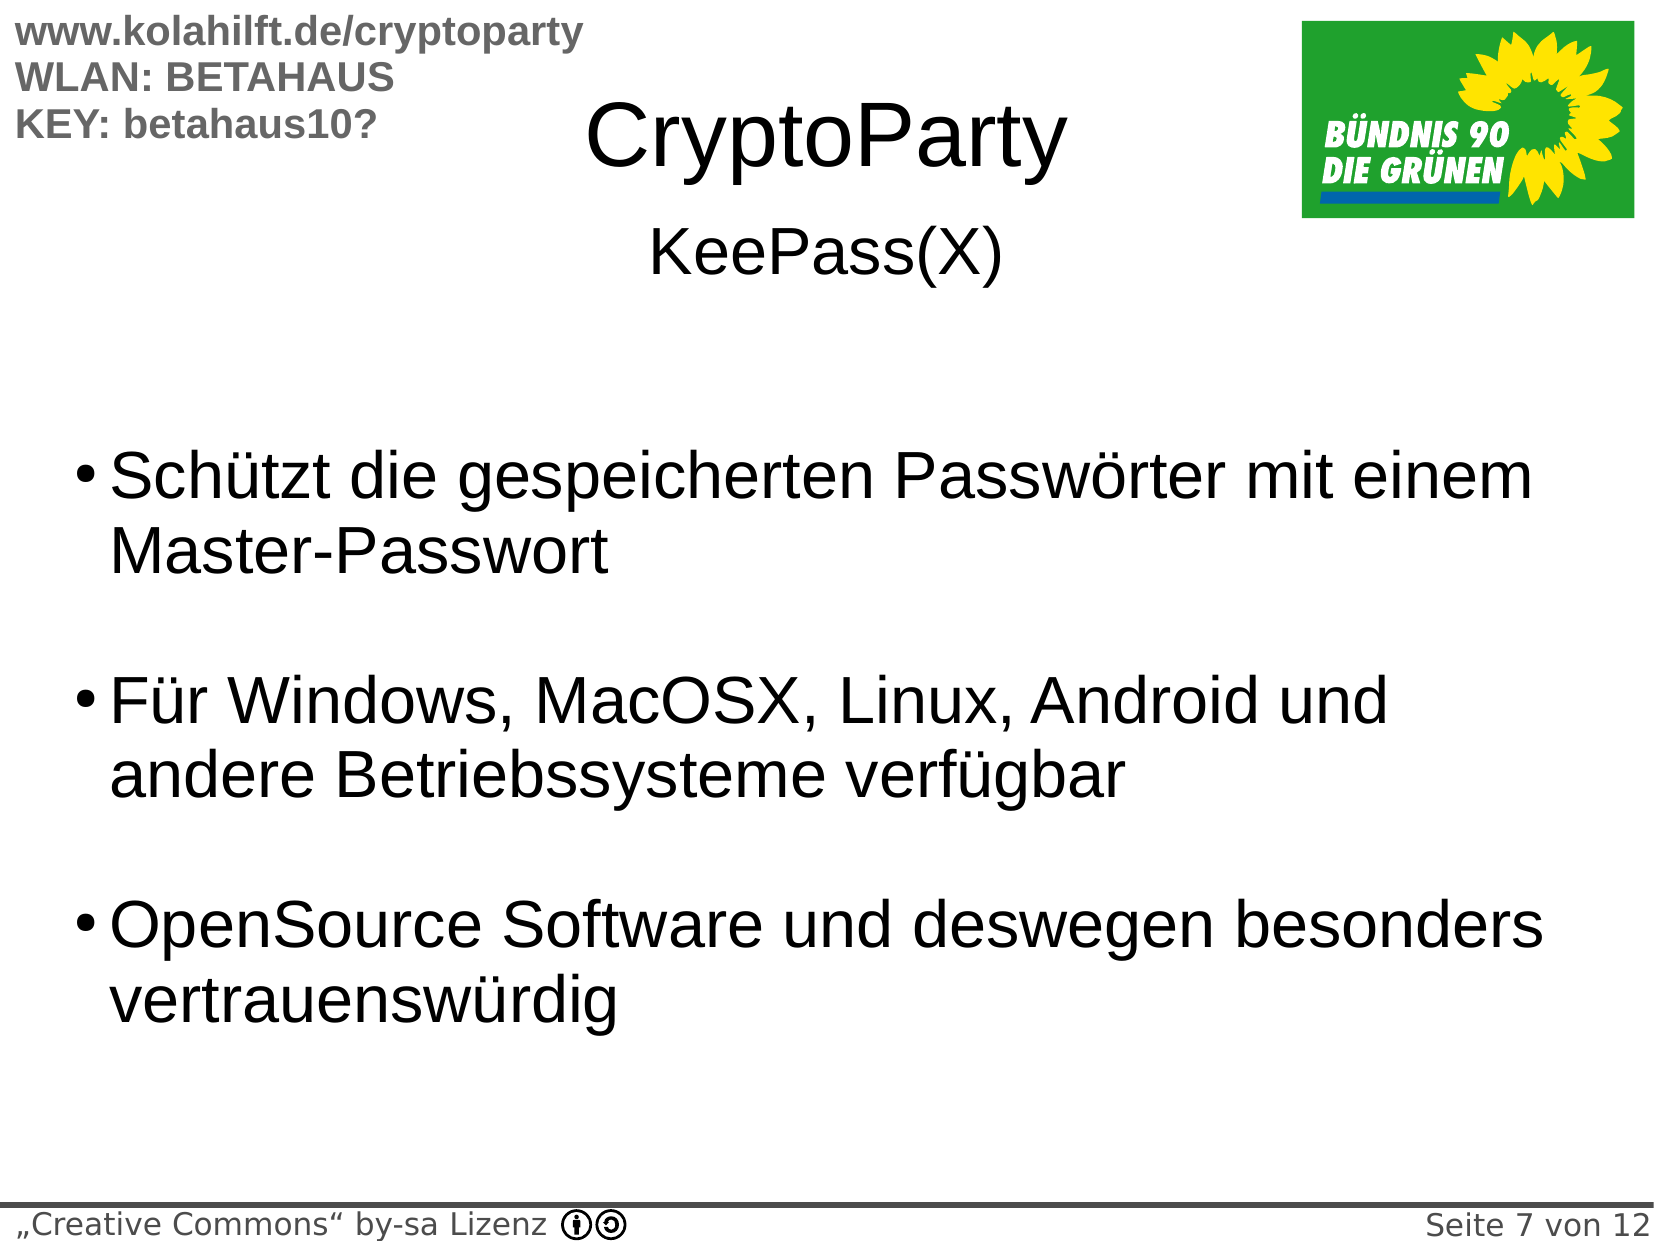

KeePass(X)
Schützt die gespeicherten Passwörter mit einem Master-Passwort
Für Windows, MacOSX, Linux, Android und andere Betriebssysteme verfügbar
OpenSource Software und deswegen besonders vertrauenswürdig